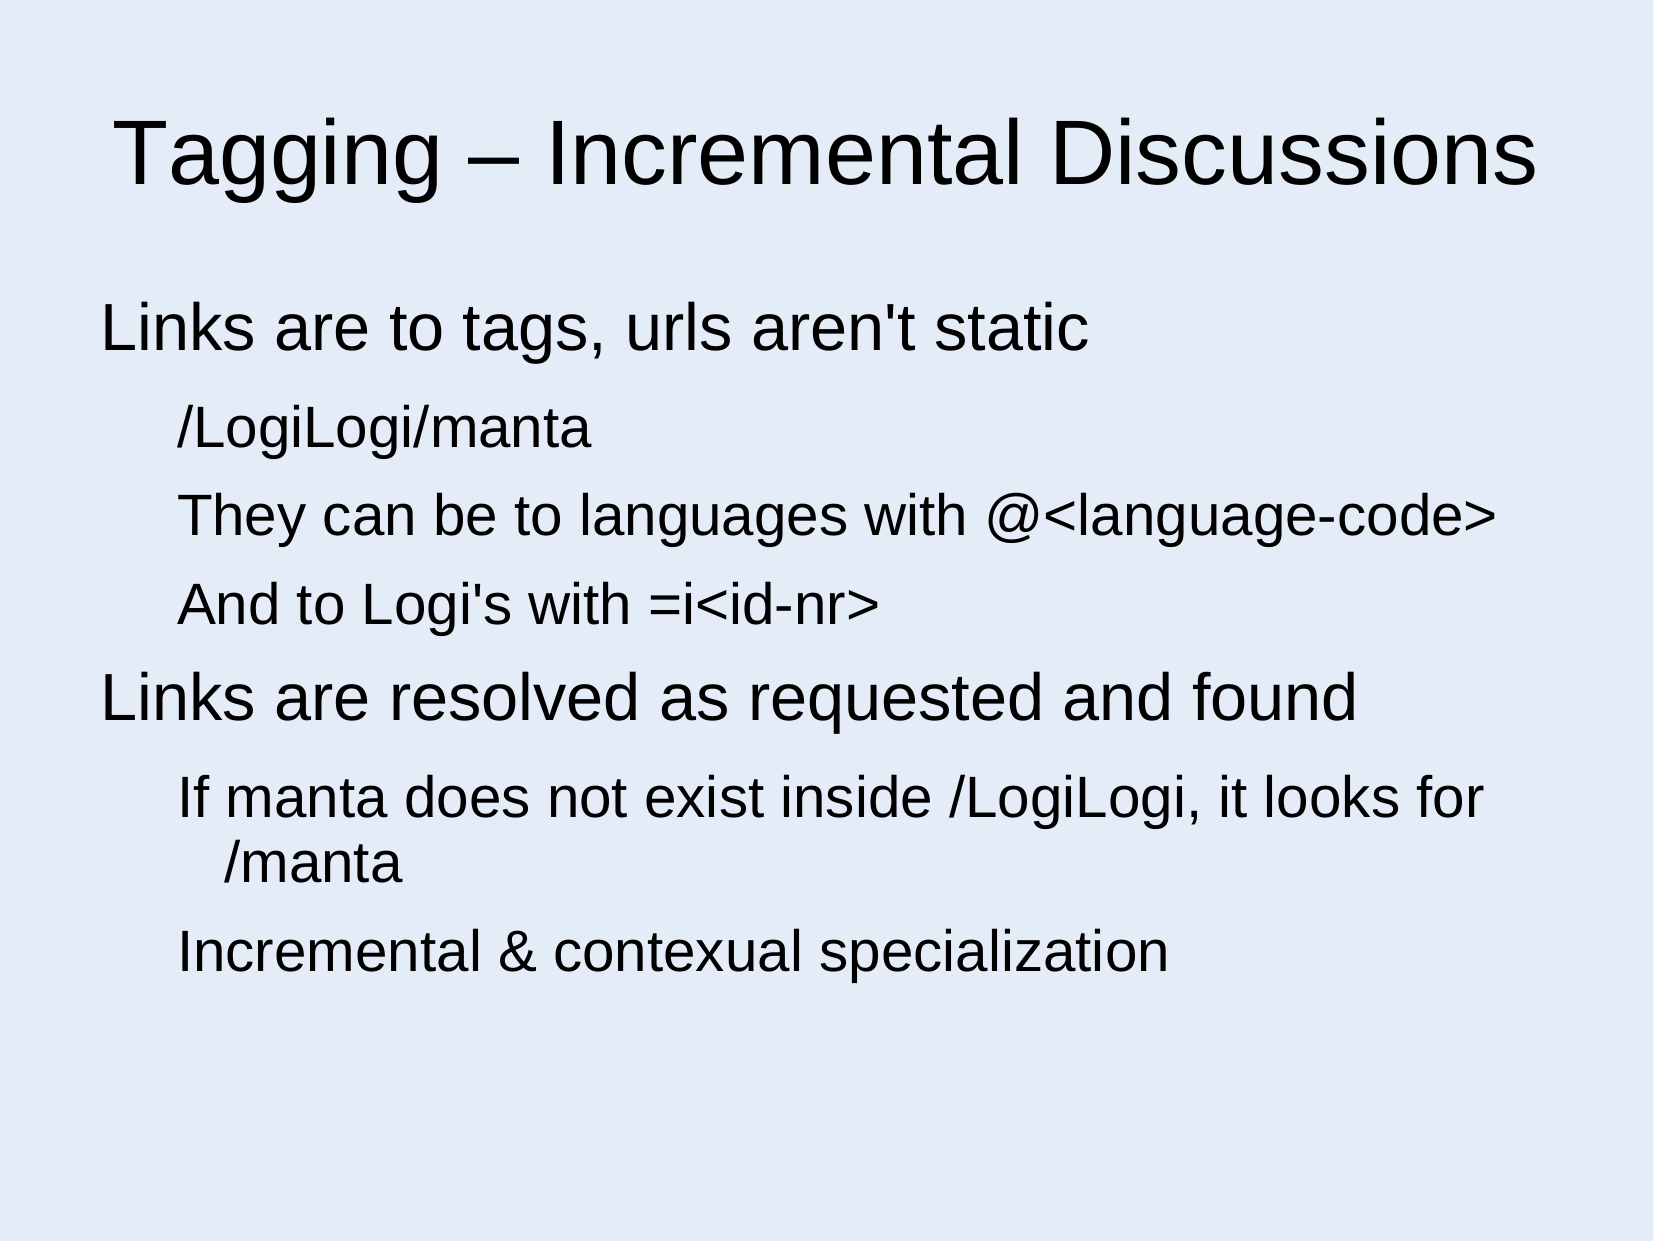

# Tagging – Incremental Discussions
Links are to tags, urls aren't static
/LogiLogi/manta
They can be to languages with @<language-code>
And to Logi's with =i<id-nr>
Links are resolved as requested and found
If manta does not exist inside /LogiLogi, it looks for /manta
Incremental & contexual specialization